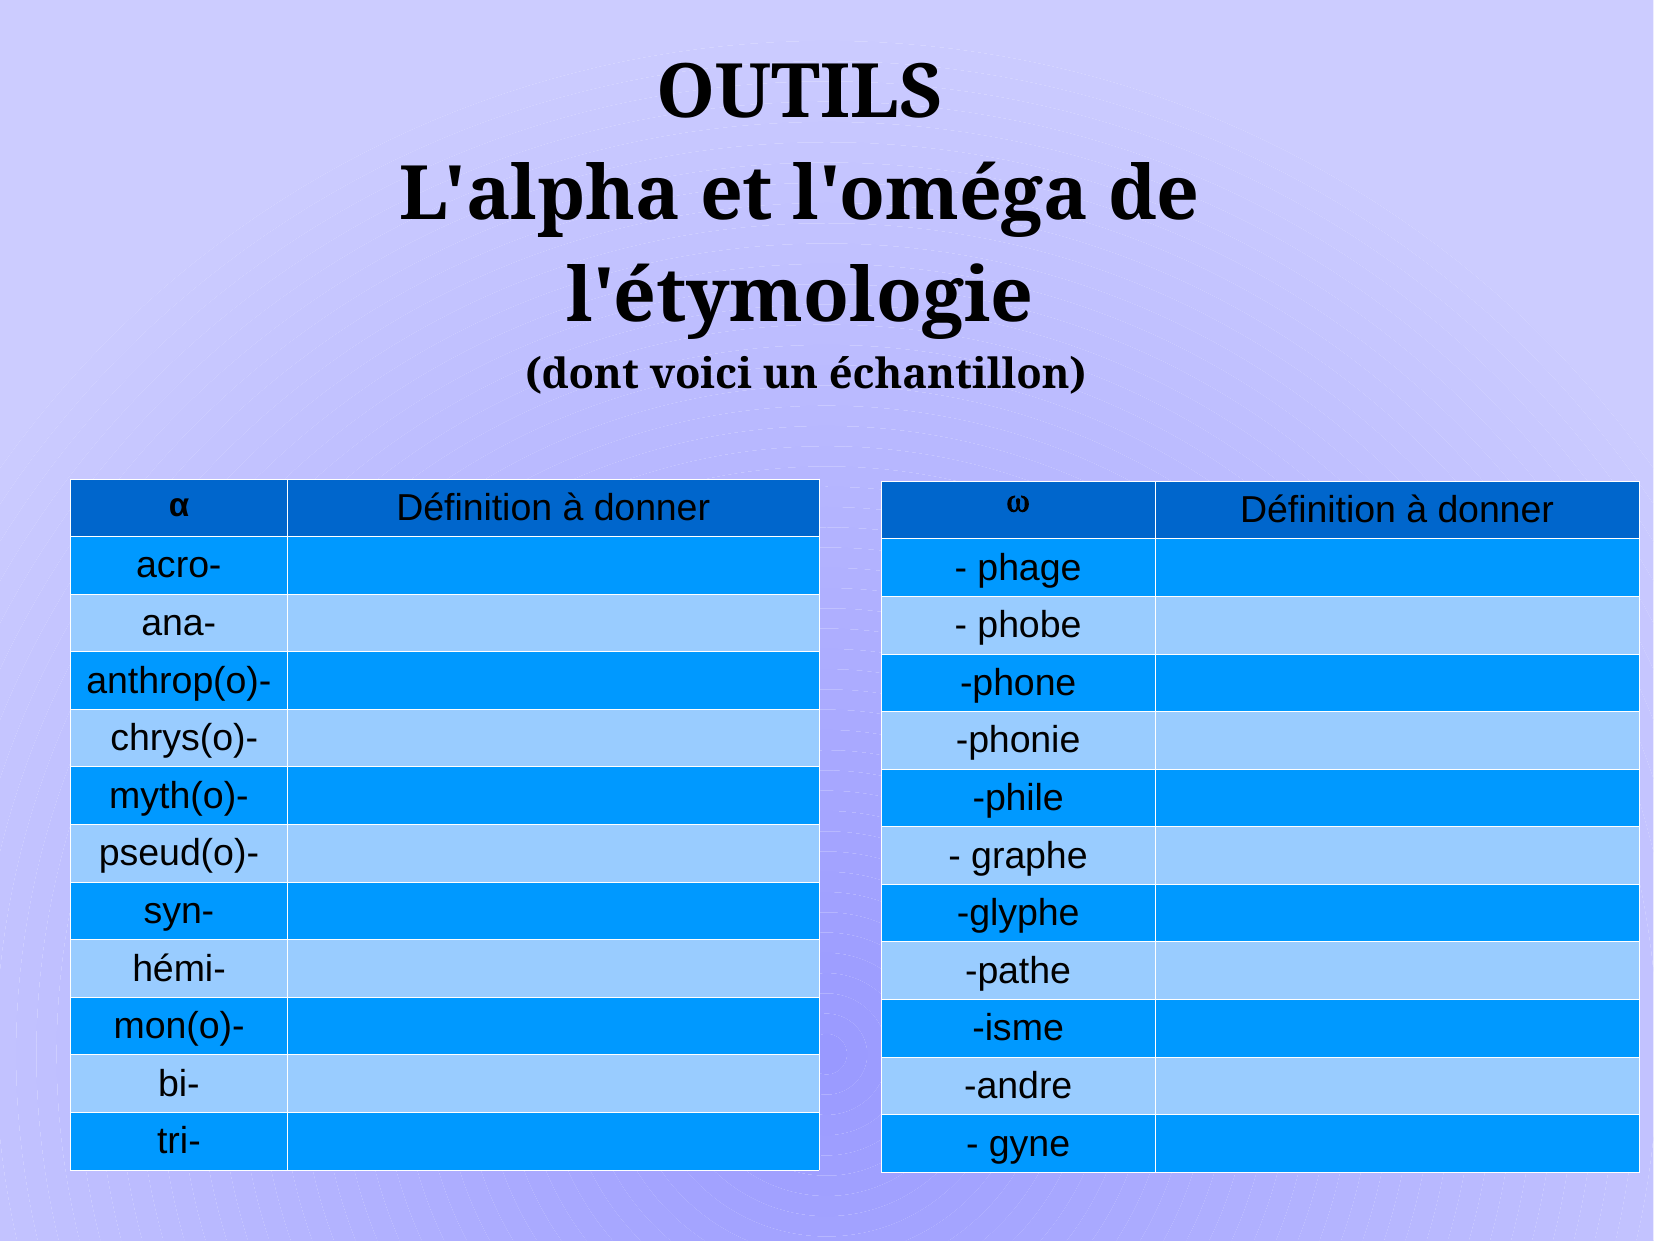

OUTILS
L'alpha et l'oméga de l'étymologie
 (dont voici un échantillon)
| α | Définition à donner |
| --- | --- |
| acro- | |
| ana- | |
| anthrop(o)- | |
| chrys(o)- | |
| myth(o)- | |
| pseud(o)- | |
| syn- | |
| hémi- | |
| mon(o)- | |
| bi- | |
| tri- | |
| w | Définition à donner |
| --- | --- |
| - phage | |
| - phobe | |
| -phone | |
| -phonie | |
| -phile | |
| - graphe | |
| -glyphe | |
| -pathe | |
| -isme | |
| -andre | |
| - gyne | |